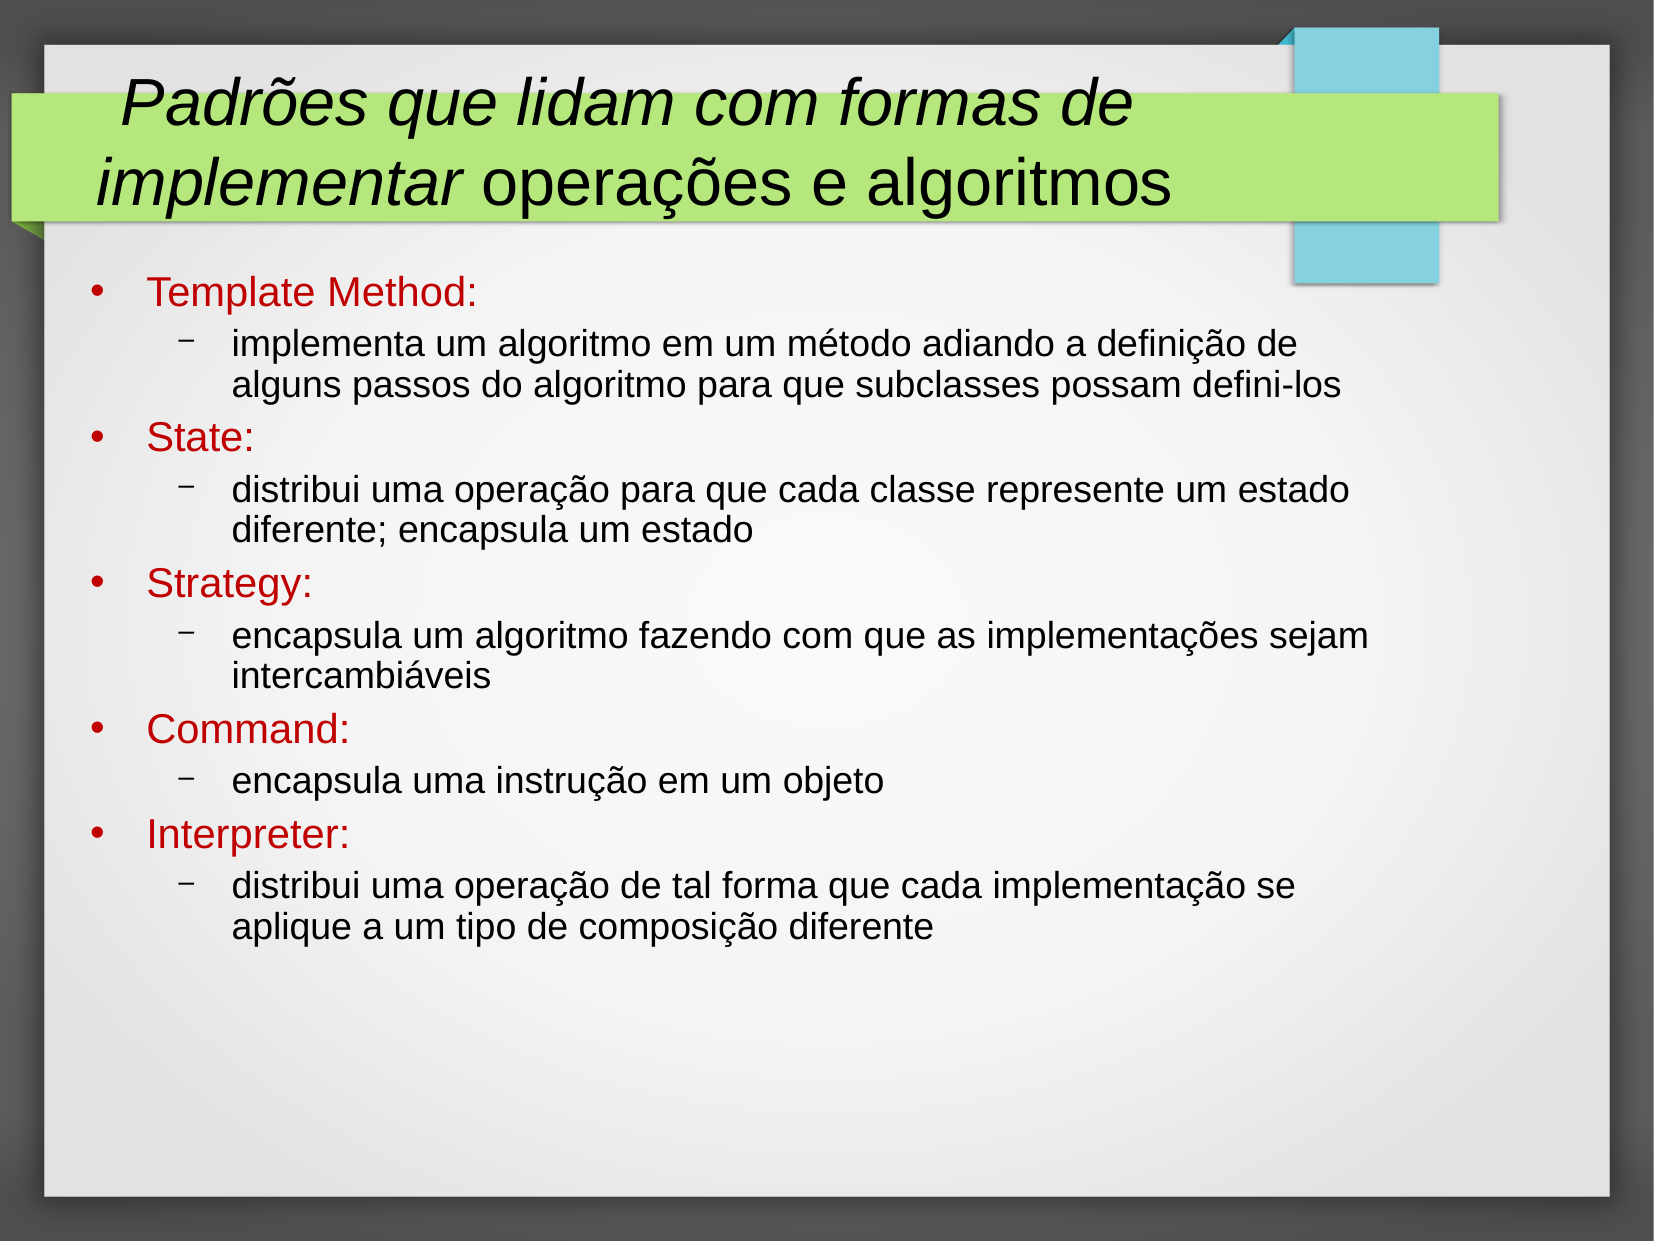

# Padrões que lidam com formas de implementar operações e algoritmos
Template Method:
implementa um algoritmo em um método adiando a definição de alguns passos do algoritmo para que subclasses possam defini-los
State:
distribui uma operação para que cada classe represente um estado diferente; encapsula um estado
Strategy:
encapsula um algoritmo fazendo com que as implementações sejam intercambiáveis
Command:
encapsula uma instrução em um objeto
Interpreter:
distribui uma operação de tal forma que cada implementação se aplique a um tipo de composição diferente